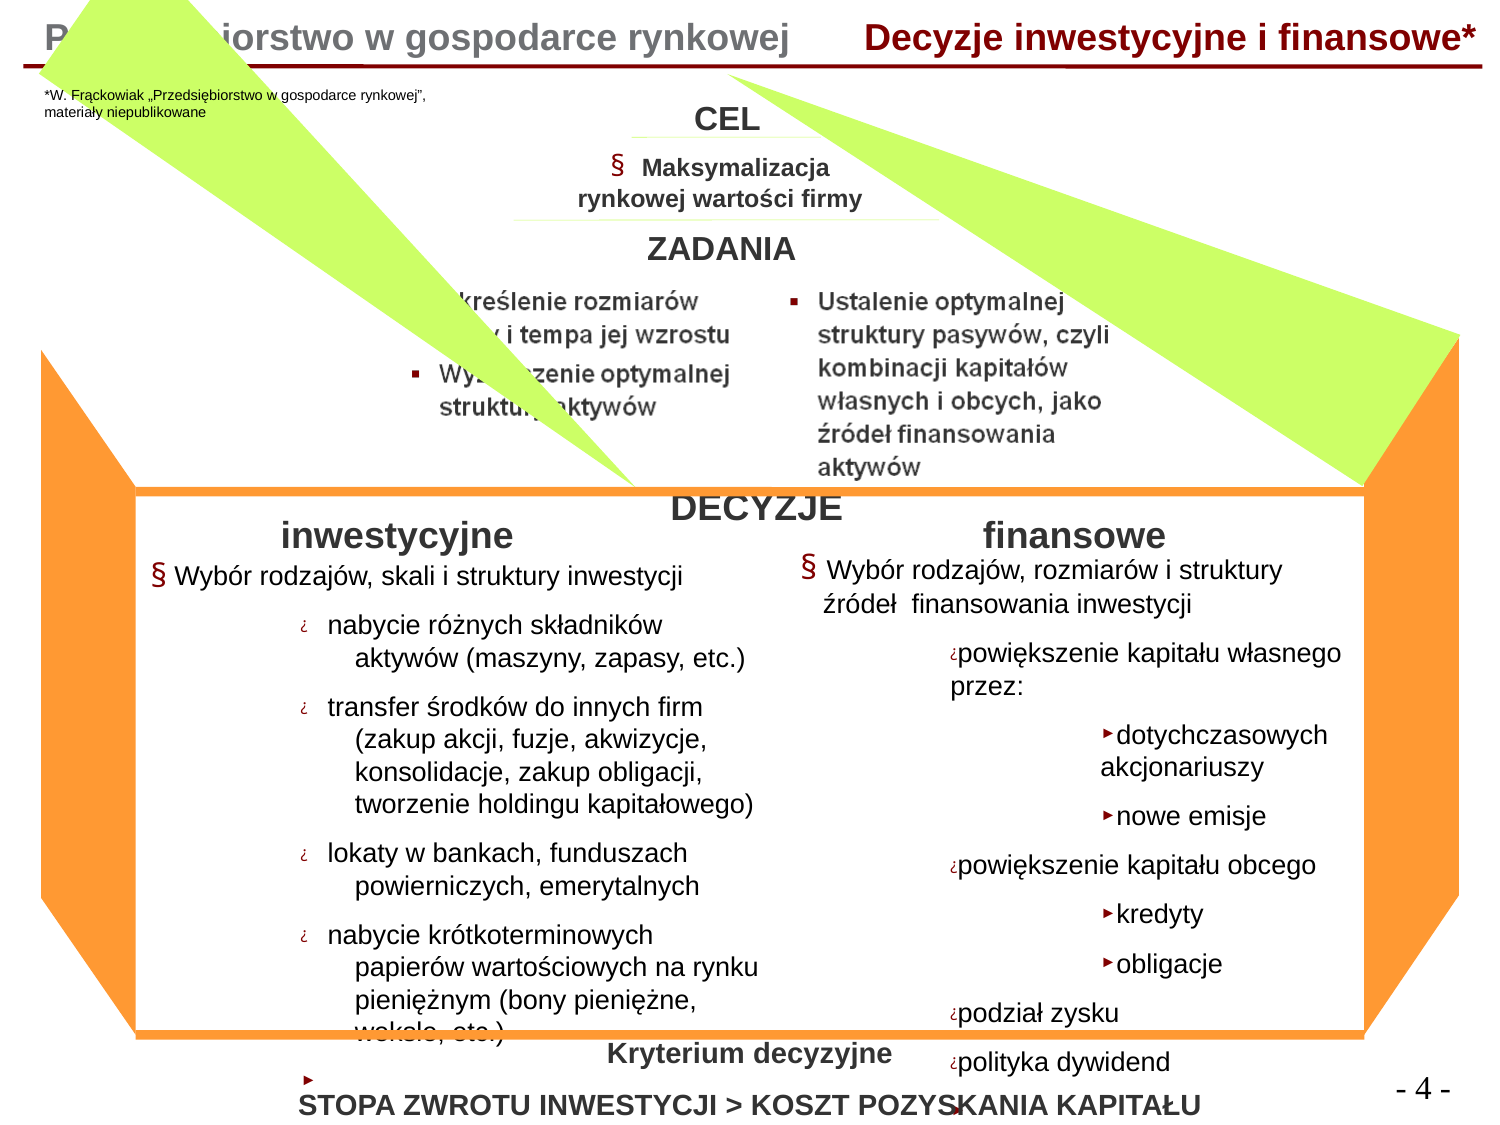

# Przedsiębiorstwo w gospodarce rynkowej Decyzje inwestycyjne i finansowe*
*W. Frąckowiak „Przedsiębiorstwo w gospodarce rynkowej”, materiały niepublikowane
CEL
 Maksymalizacja
rynkowej wartości firmy
ZADANIA
DECYZJE
inwestycyjne
finansowe
 Wybór rodzajów, rozmiarów i struktury
 źródeł finansowania inwestycji
powiększenie kapitału własnego przez:
dotychczasowych akcjonariuszy
nowe emisje
powiększenie kapitału obcego
kredyty
obligacje
podział zysku
polityka dywidend
 Wybór rodzajów, skali i struktury inwestycji
nabycie różnych składników aktywów (maszyny, zapasy, etc.)
transfer środków do innych firm (zakup akcji, fuzje, akwizycje, konsolidacje, zakup obligacji, tworzenie holdingu kapitałowego)
lokaty w bankach, funduszach powierniczych, emerytalnych
nabycie krótkoterminowych papierów wartościowych na rynku pieniężnym (bony pieniężne, weksle, etc.)
Kryterium decyzyjne
STOPA ZWROTU INWESTYCJI > KOSZT POZYSKANIA KAPITAŁU
- 3 -